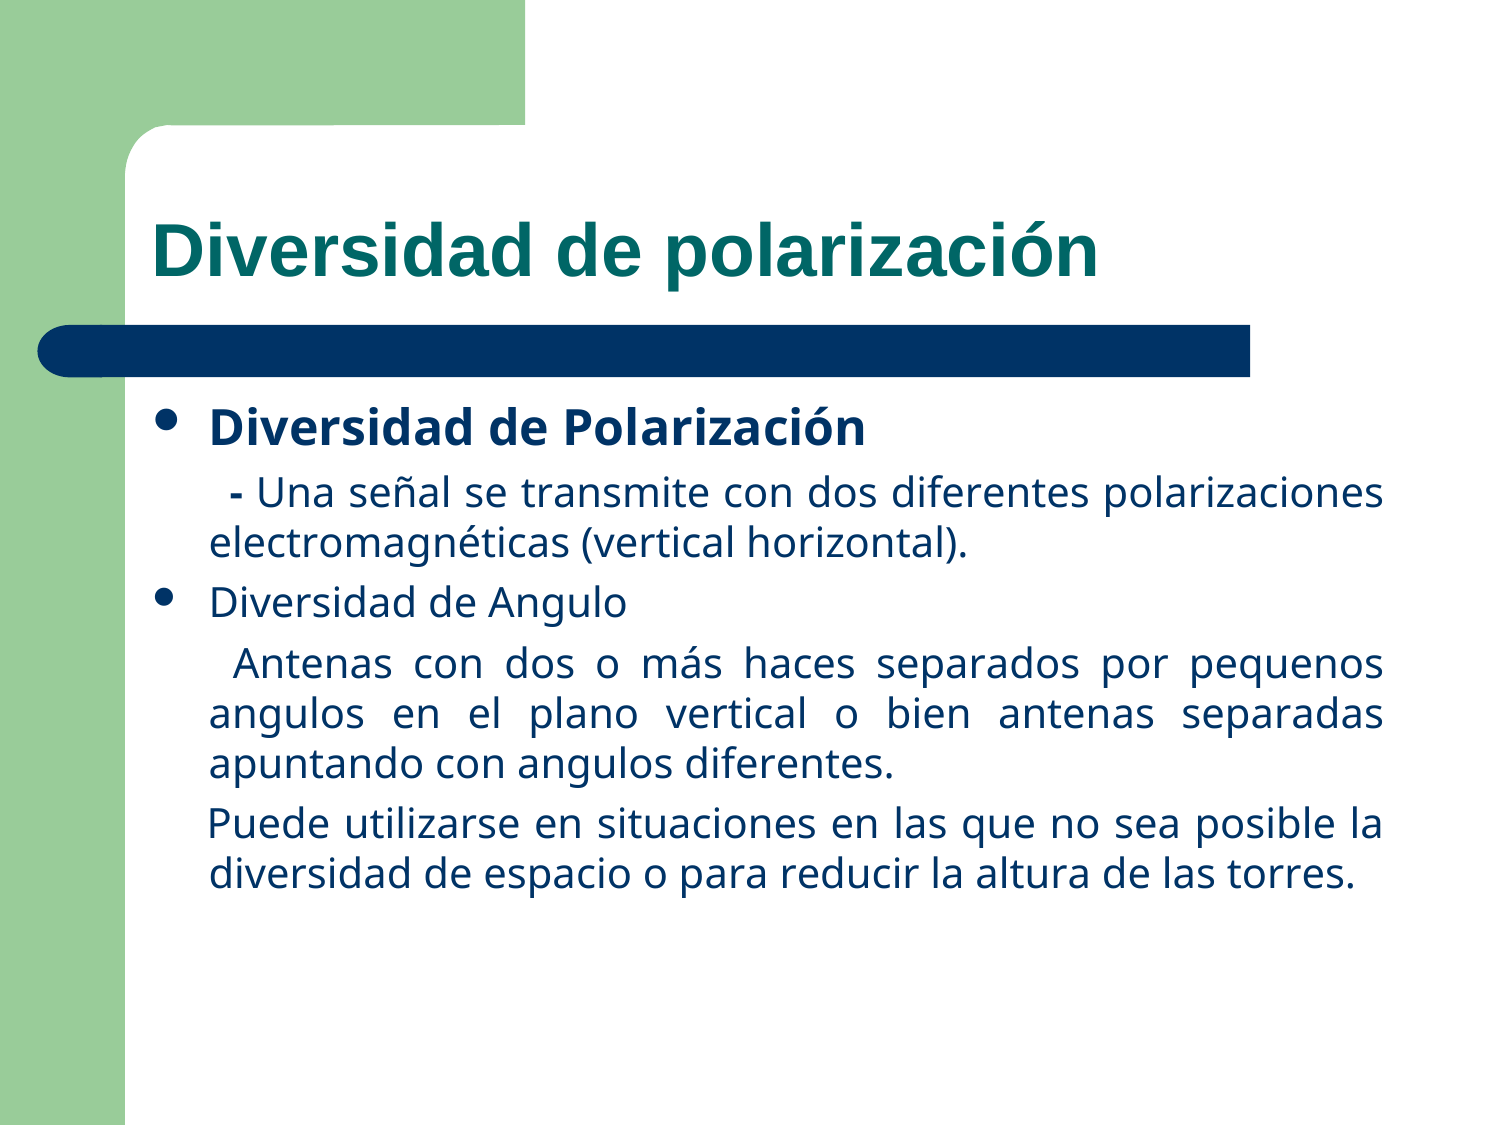

Diversidad de polarización
# Diversidad de Polarización
 - Una señal se transmite con dos diferentes polarizaciones electromagnéticas (vertical horizontal).
Diversidad de Angulo
 Antenas con dos o más haces separados por pequenos angulos en el plano vertical o bien antenas separadas apuntando con angulos diferentes.
 Puede utilizarse en situaciones en las que no sea posible la diversidad de espacio o para reducir la altura de las torres.